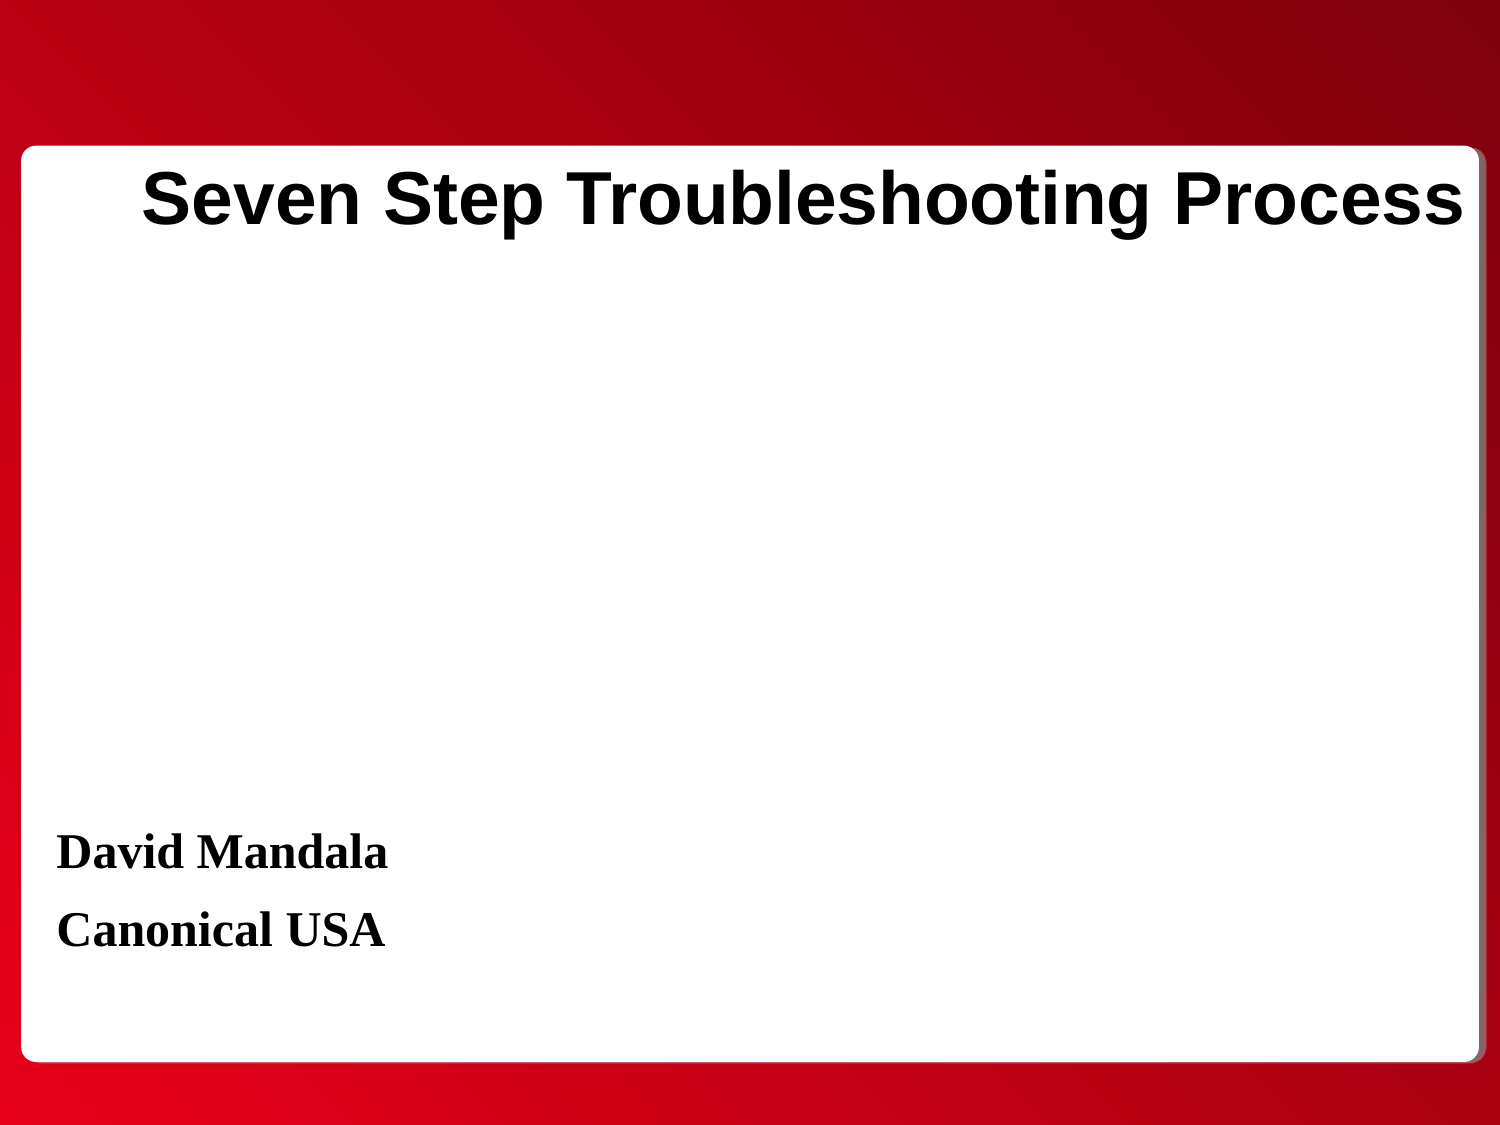

# Seven Step Troubleshooting Process
David Mandala
Canonical USA